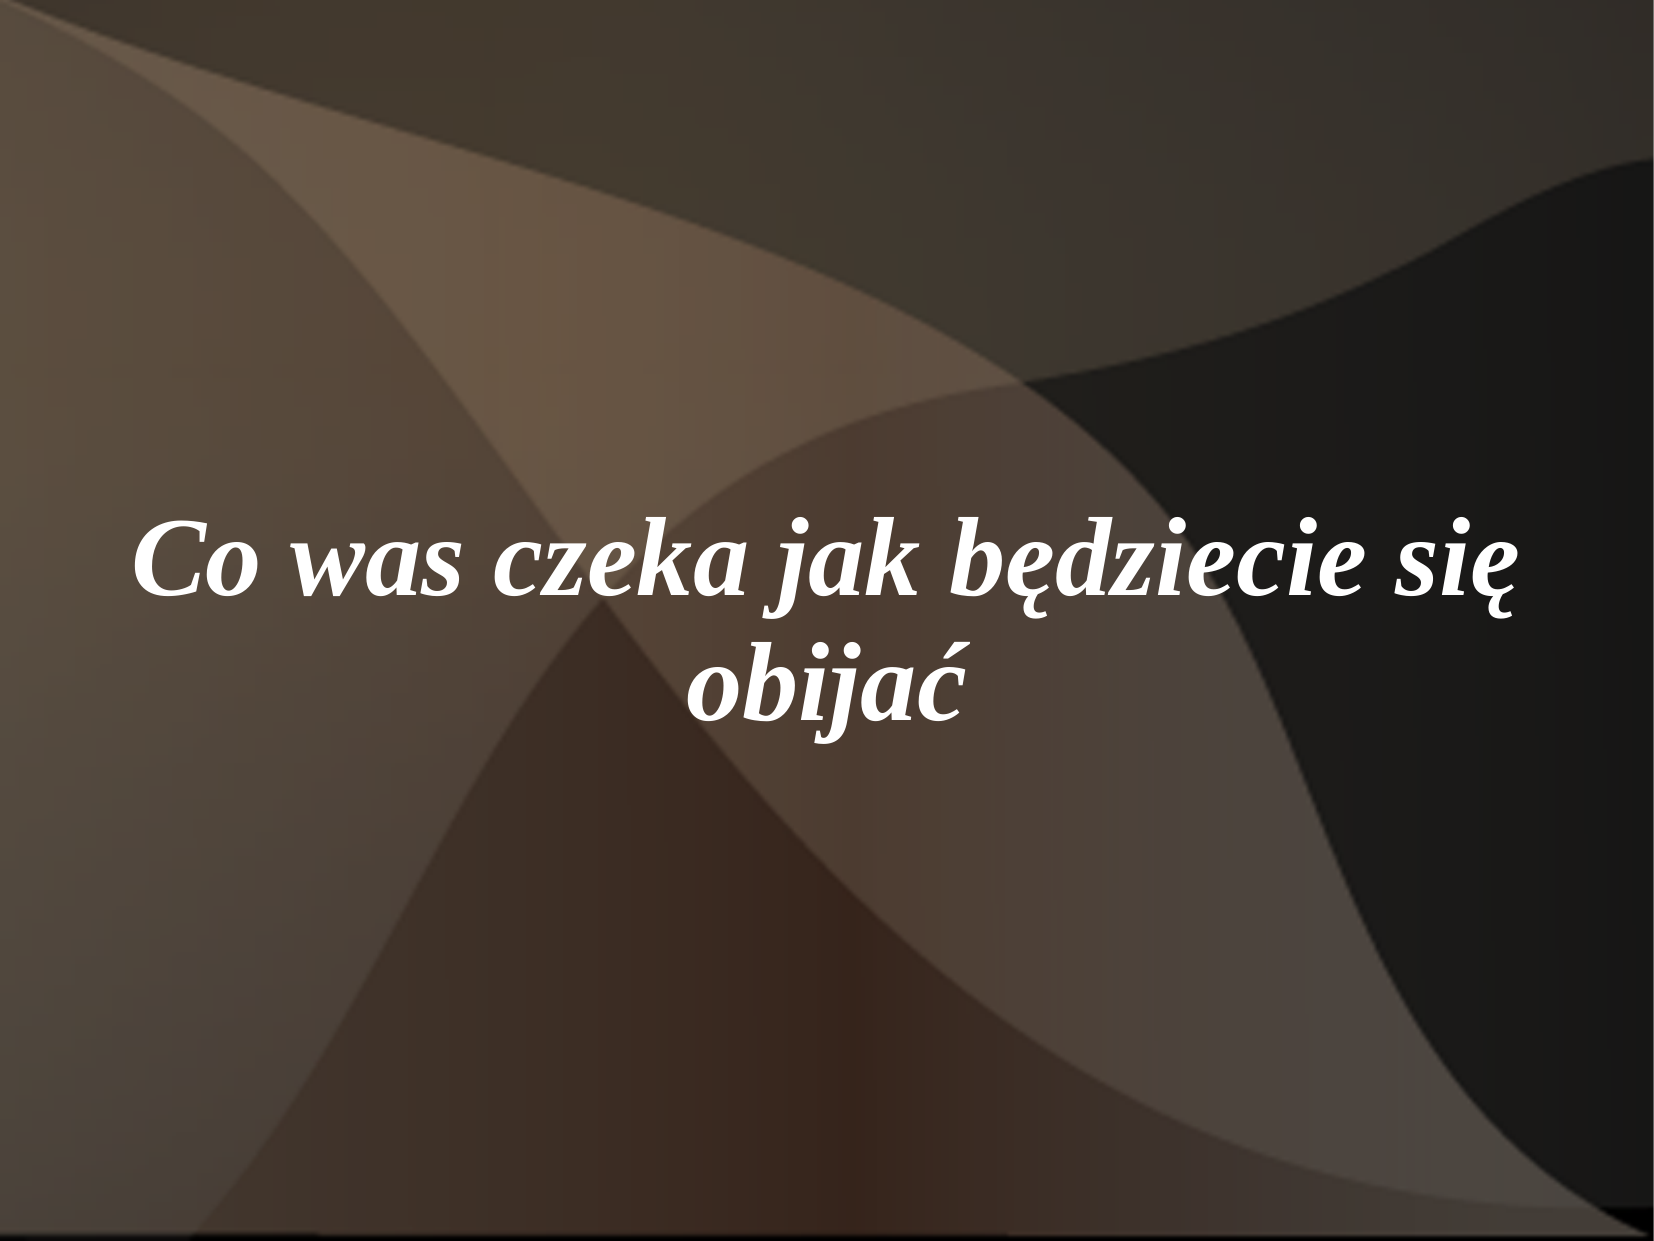

# Co was czeka jak będziecie się obijać